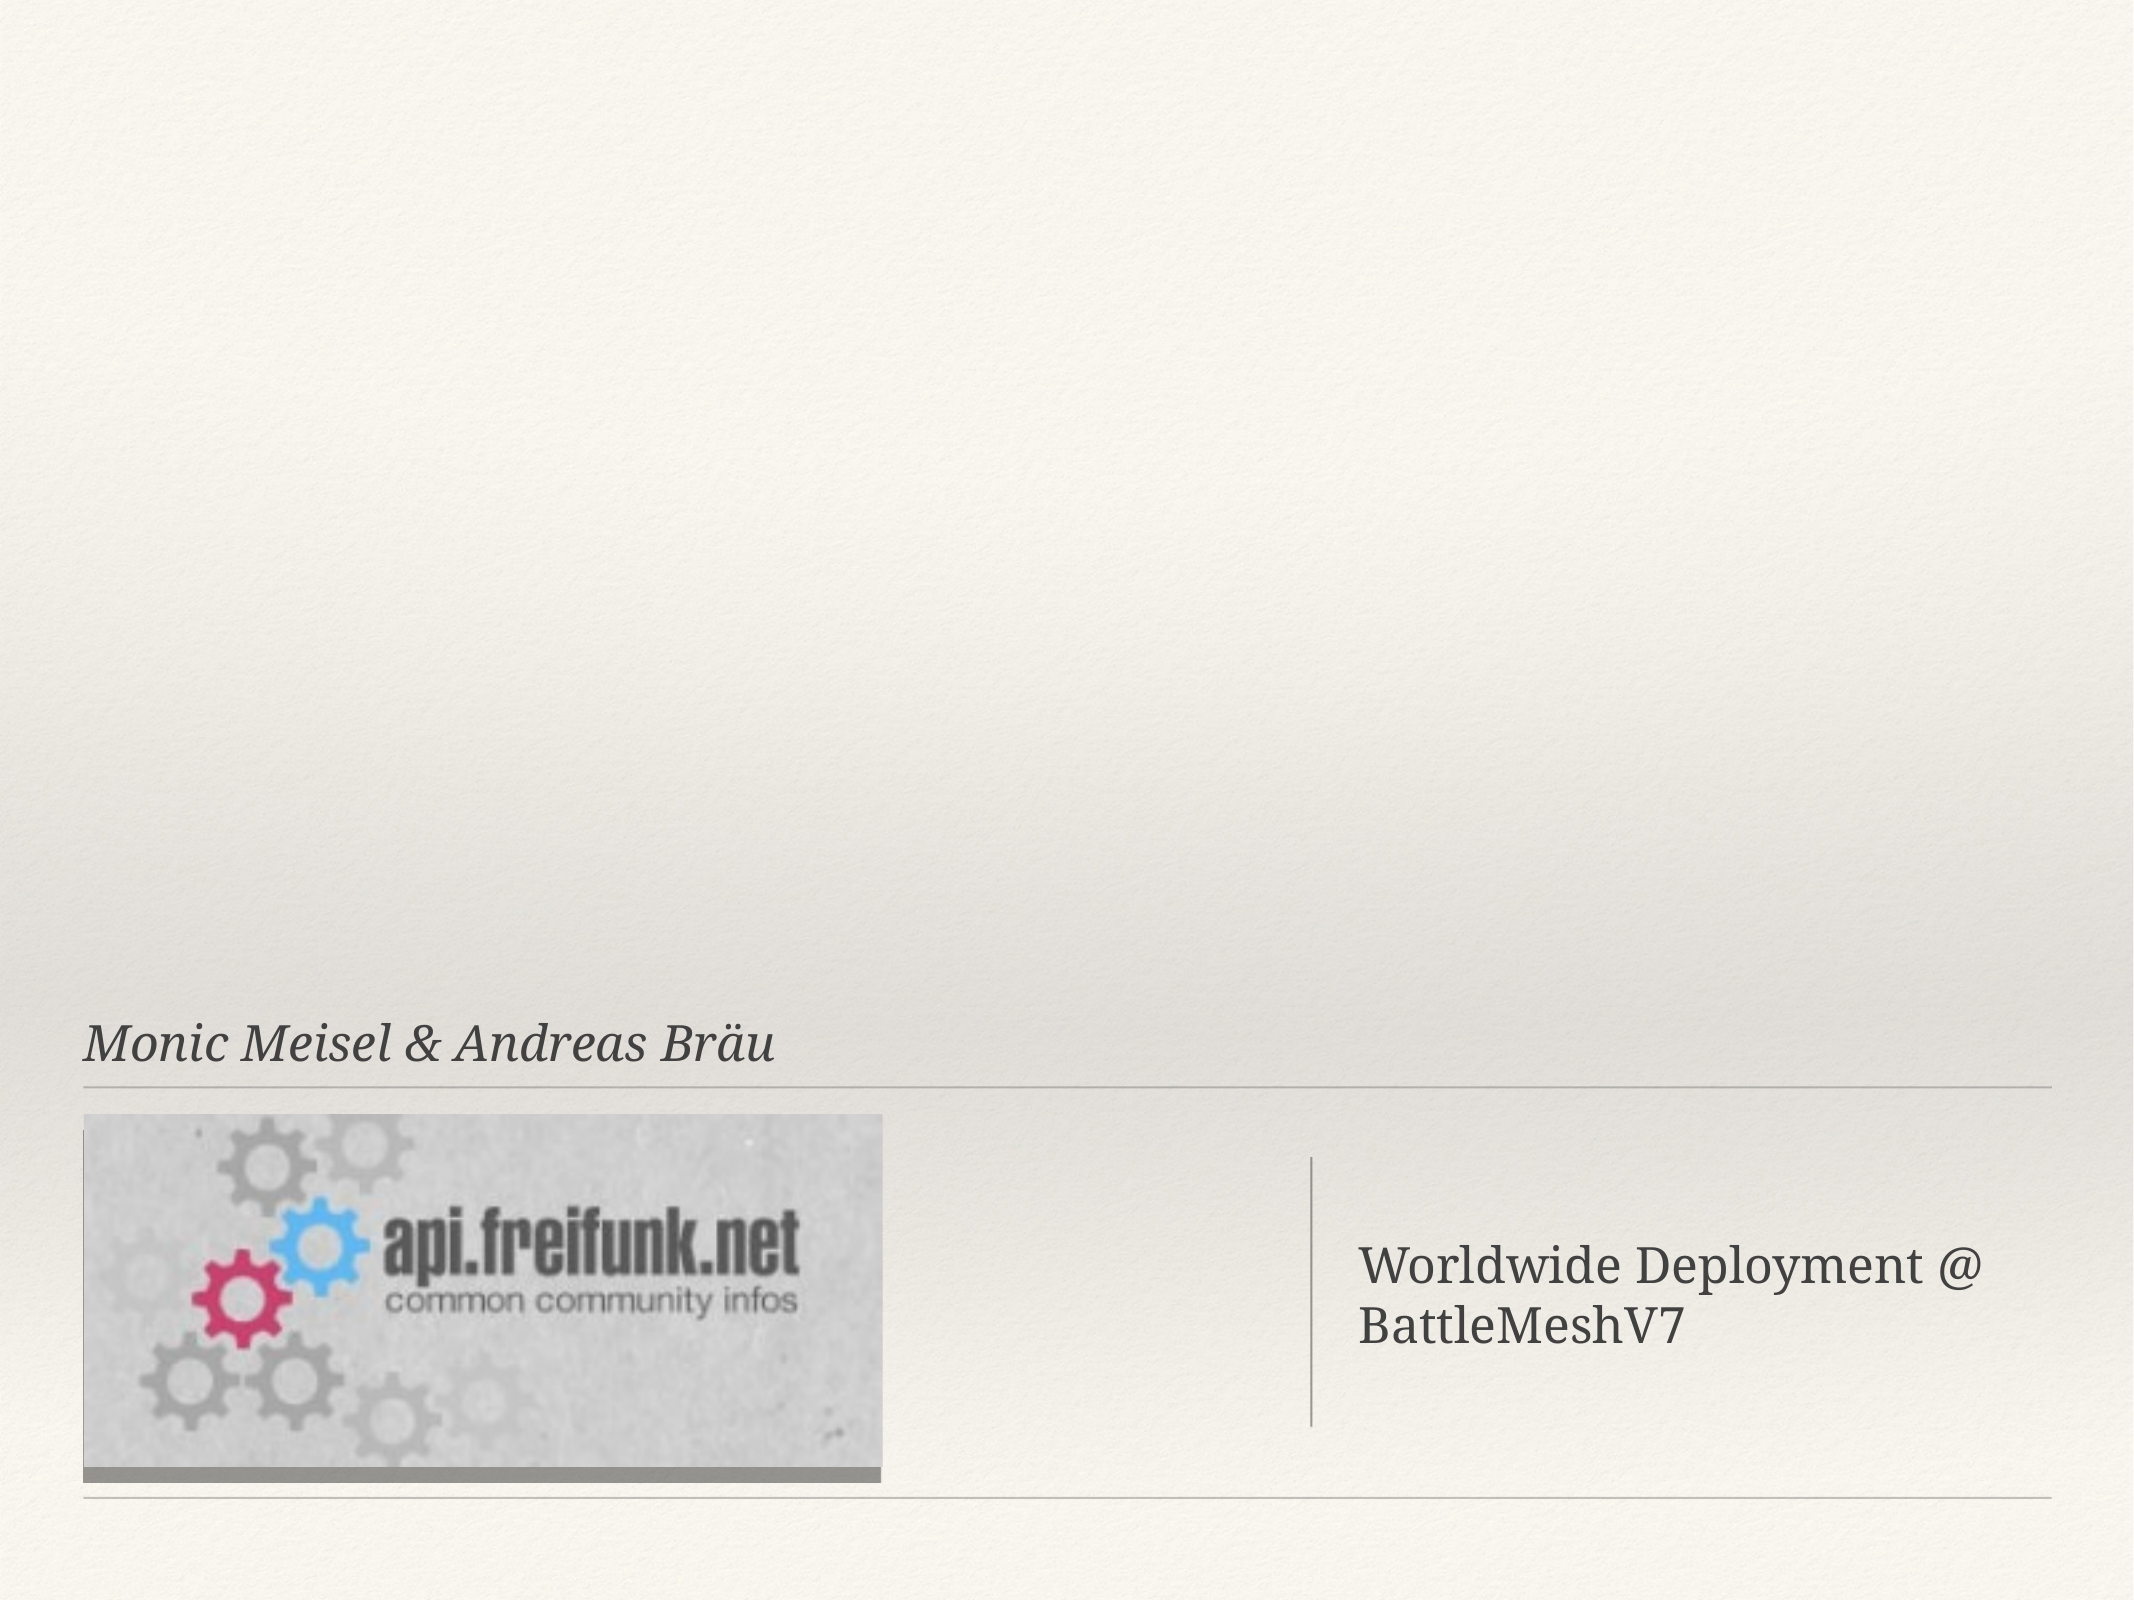

Monic Meisel & Andreas Bräu
# Worldwide Deployment @ BattleMeshV7